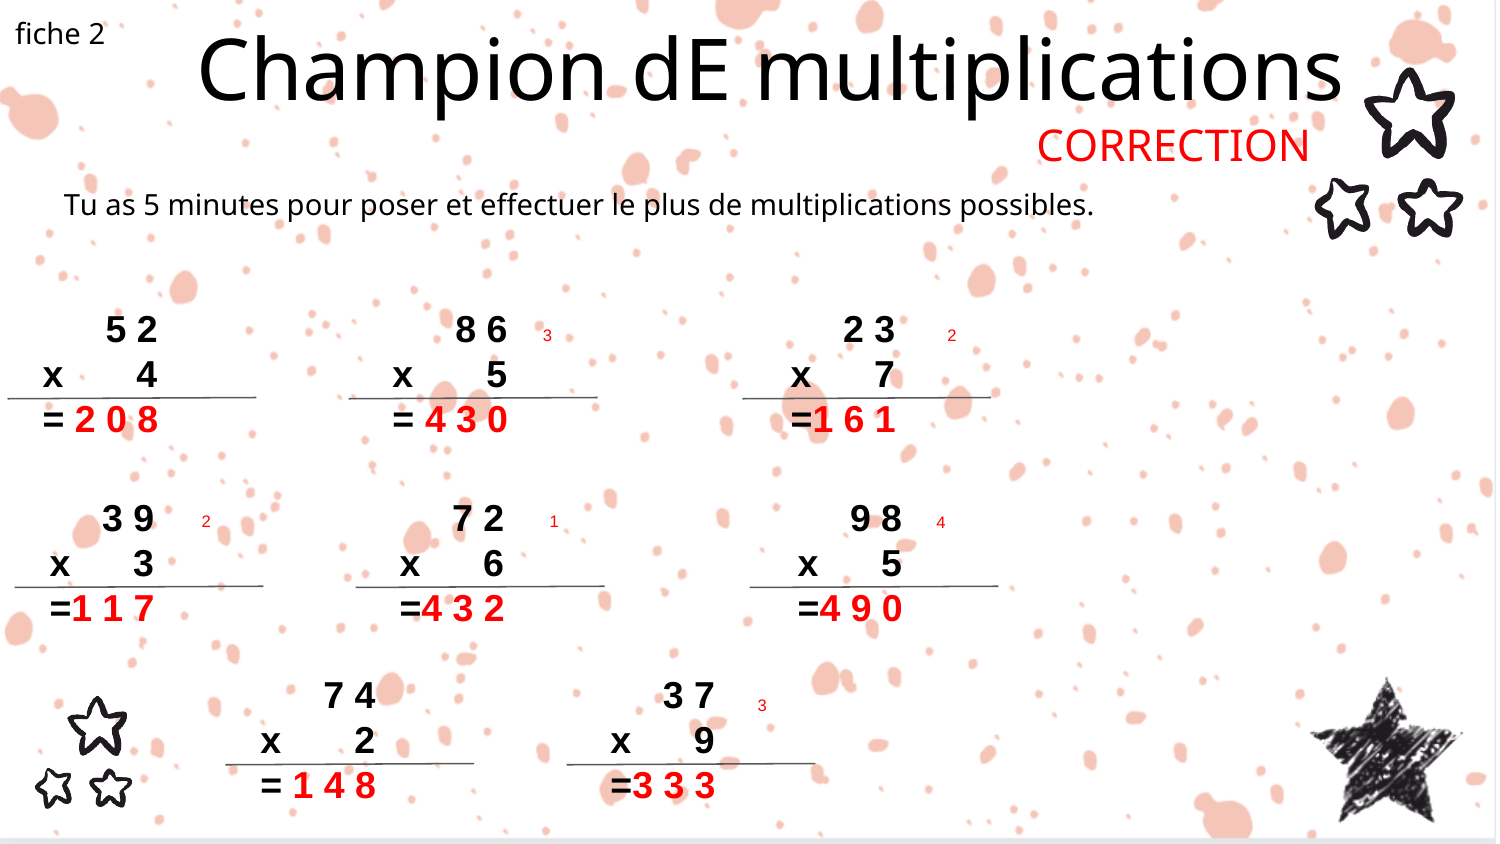

fiche 2
Champion dE multiplications
CORRECTION
Tu as 5 minutes pour poser et effectuer le plus de multiplications possibles.
 5 2
x 4
= 2 0 8
 8 6
x 5
= 4 3 0
 2 3
x 7
=1 6 1
3
2
 3 9
x 3
=1 1 7
 7 2
x 6
=4 3 2
 9 8
x 5
=4 9 0
2
1
4
 7 4
x 2
= 1 4 8
 3 7
x 9
=3 3 3
3